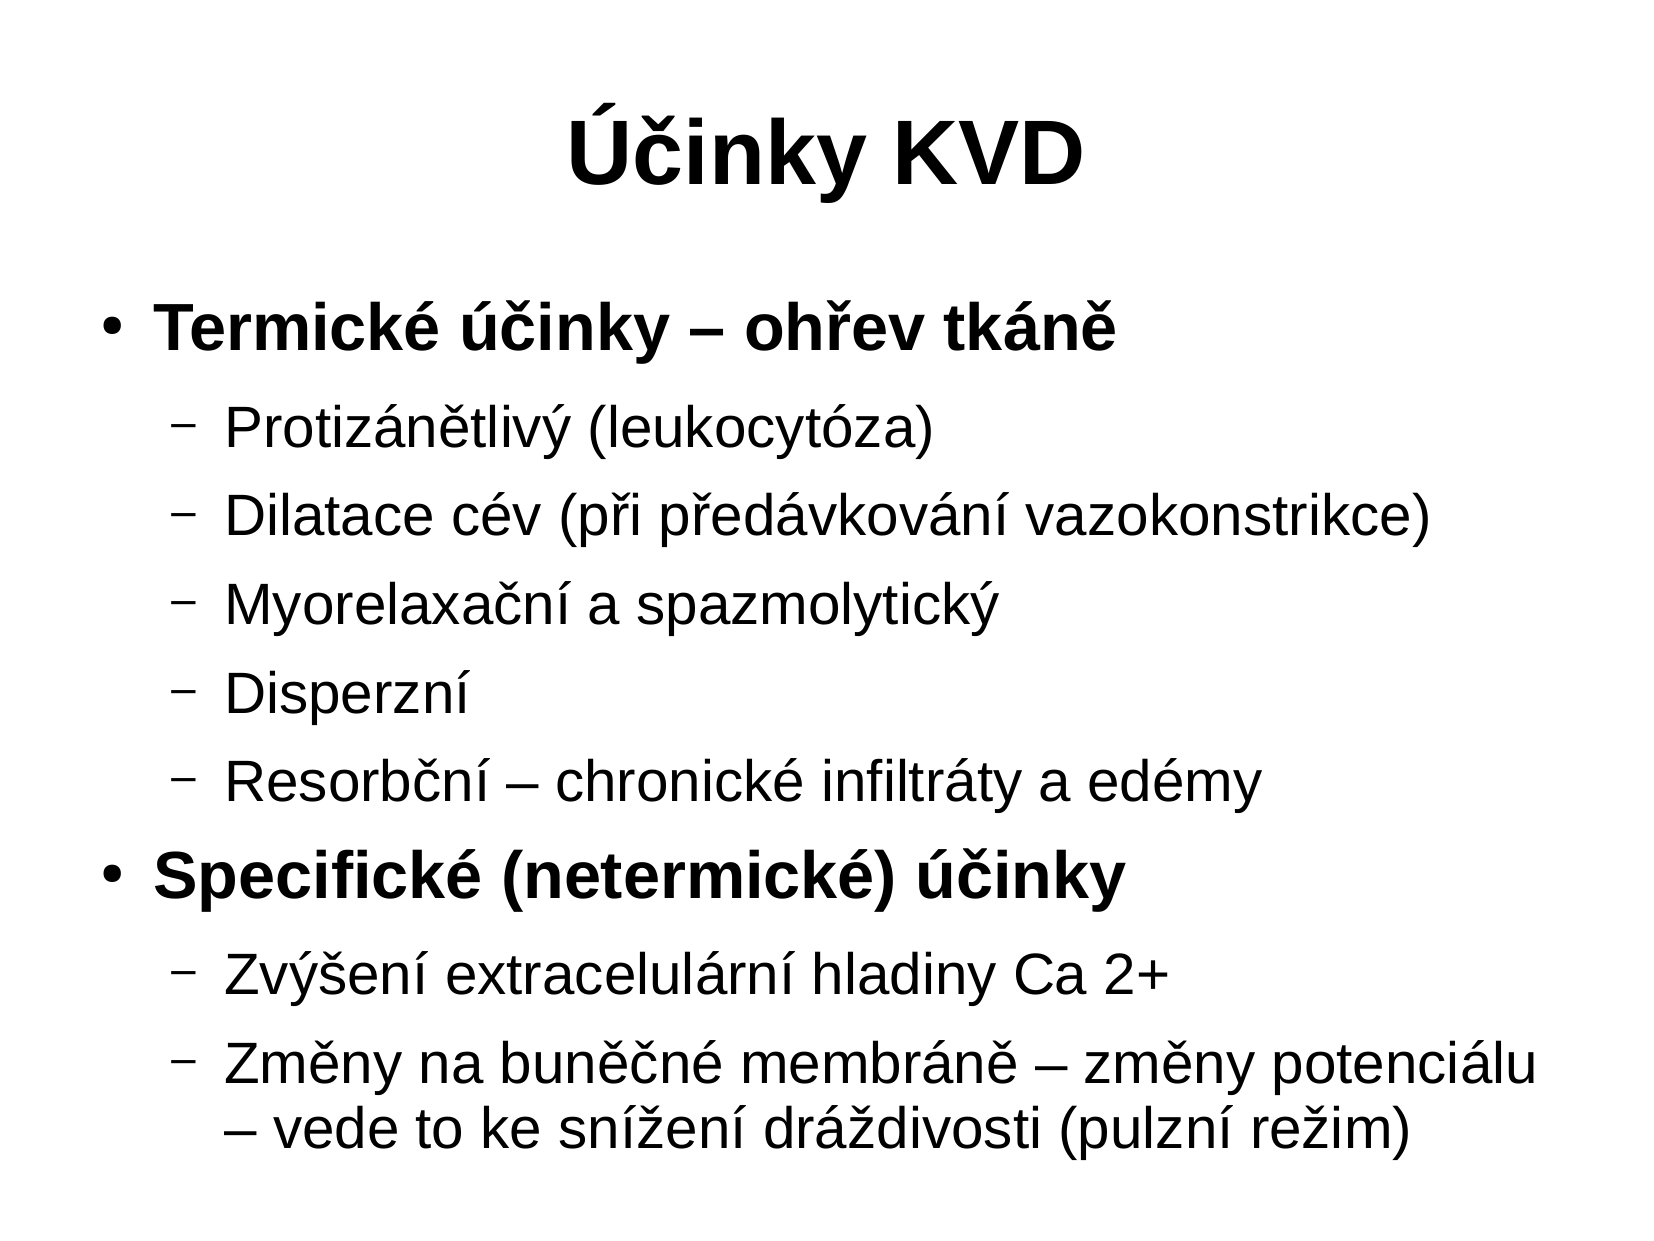

# Účinky KVD
Termické účinky – ohřev tkáně
Protizánětlivý (leukocytóza)
Dilatace cév (při předávkování vazokonstrikce)
Myorelaxační a spazmolytický
Disperzní
Resorbční – chronické infiltráty a edémy
Specifické (netermické) účinky
Zvýšení extracelulární hladiny Ca 2+
Změny na buněčné membráně – změny potenciálu – vede to ke snížení dráždivosti (pulzní režim)